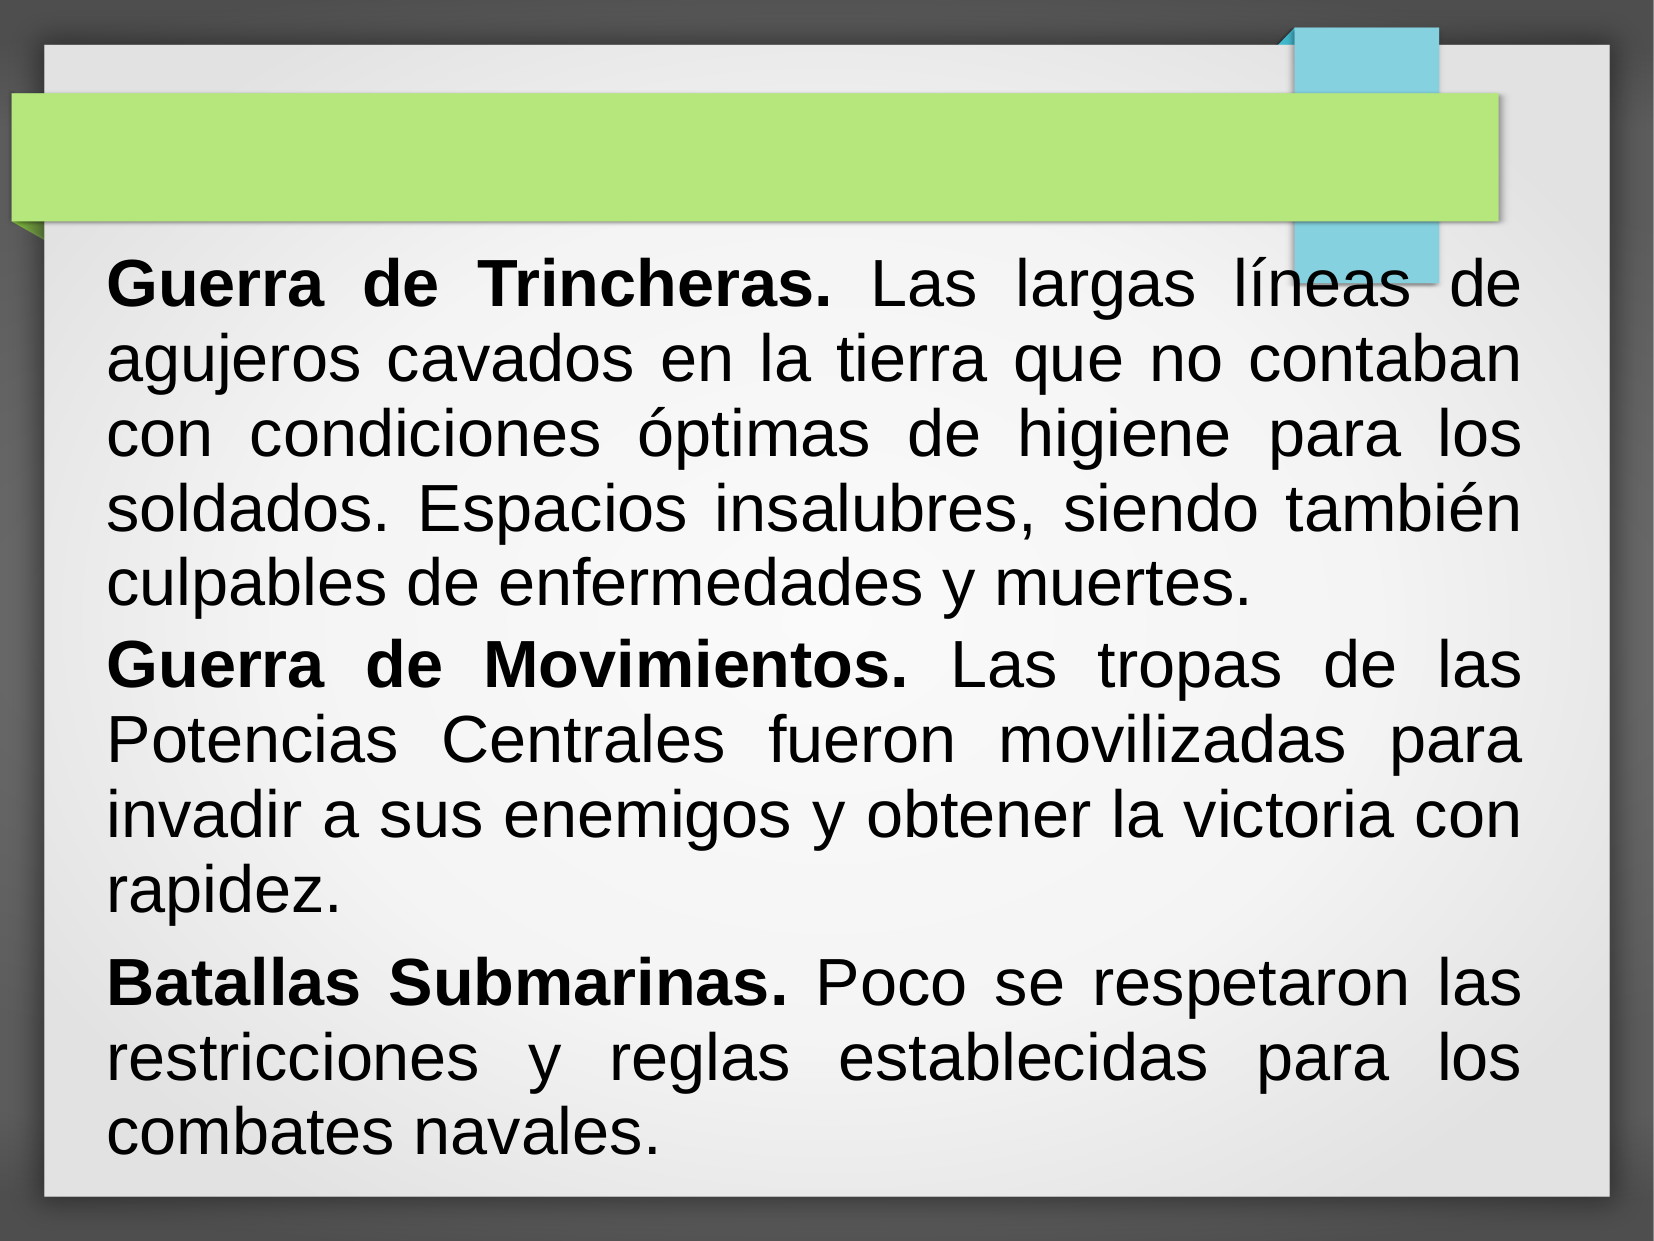

# Guerra de Trincheras. Las largas líneas de agujeros cavados en la tierra que no contaban con condiciones óptimas de higiene para los soldados. Espacios insalubres, siendo también culpables de enfermedades y muertes.
Guerra de Movimientos. Las tropas de las Potencias Centrales fueron movilizadas para invadir a sus enemigos y obtener la victoria con rapidez.
Batallas Submarinas. Poco se respetaron las restricciones y reglas establecidas para los combates navales.